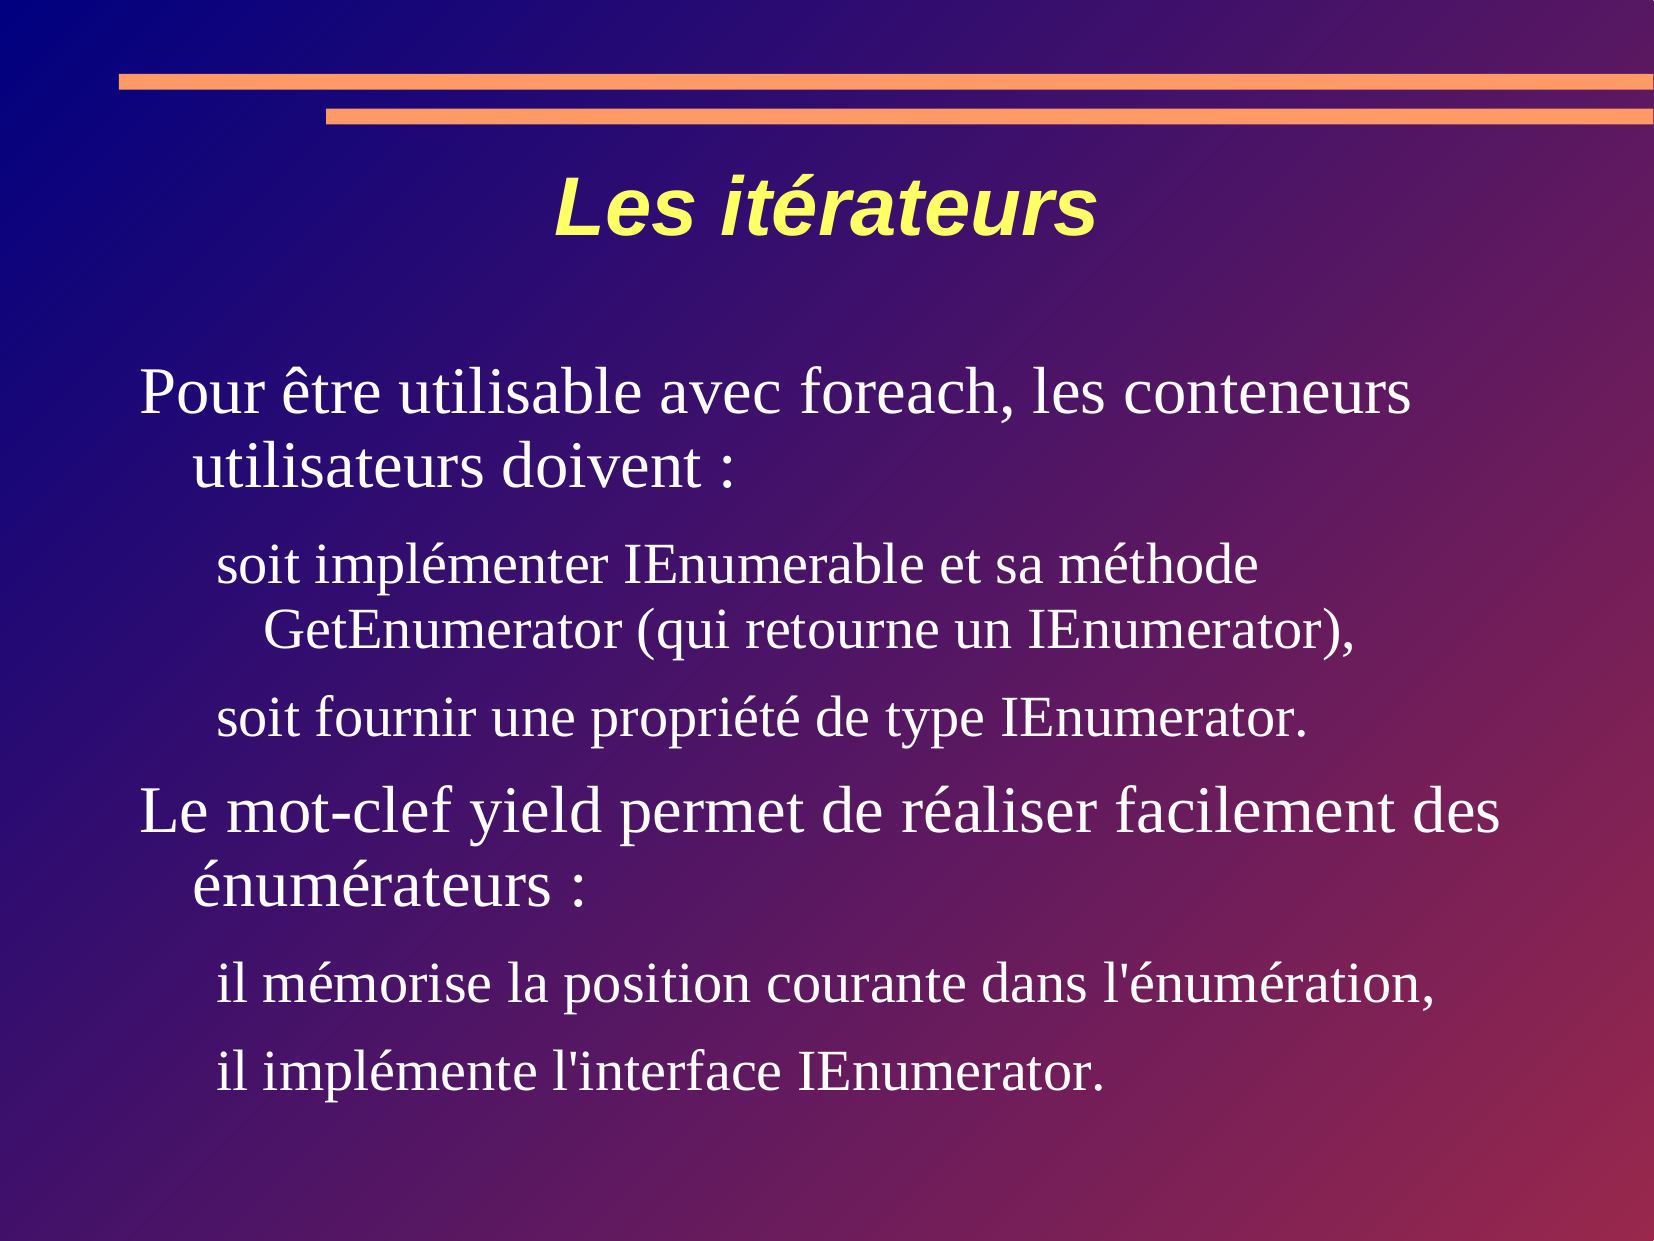

# Les itérateurs
Pour être utilisable avec foreach, les conteneurs utilisateurs doivent :
soit implémenter IEnumerable et sa méthode GetEnumerator (qui retourne un IEnumerator),
soit fournir une propriété de type IEnumerator.
Le mot-clef yield permet de réaliser facilement des énumérateurs :
il mémorise la position courante dans l'énumération,
il implémente l'interface IEnumerator.